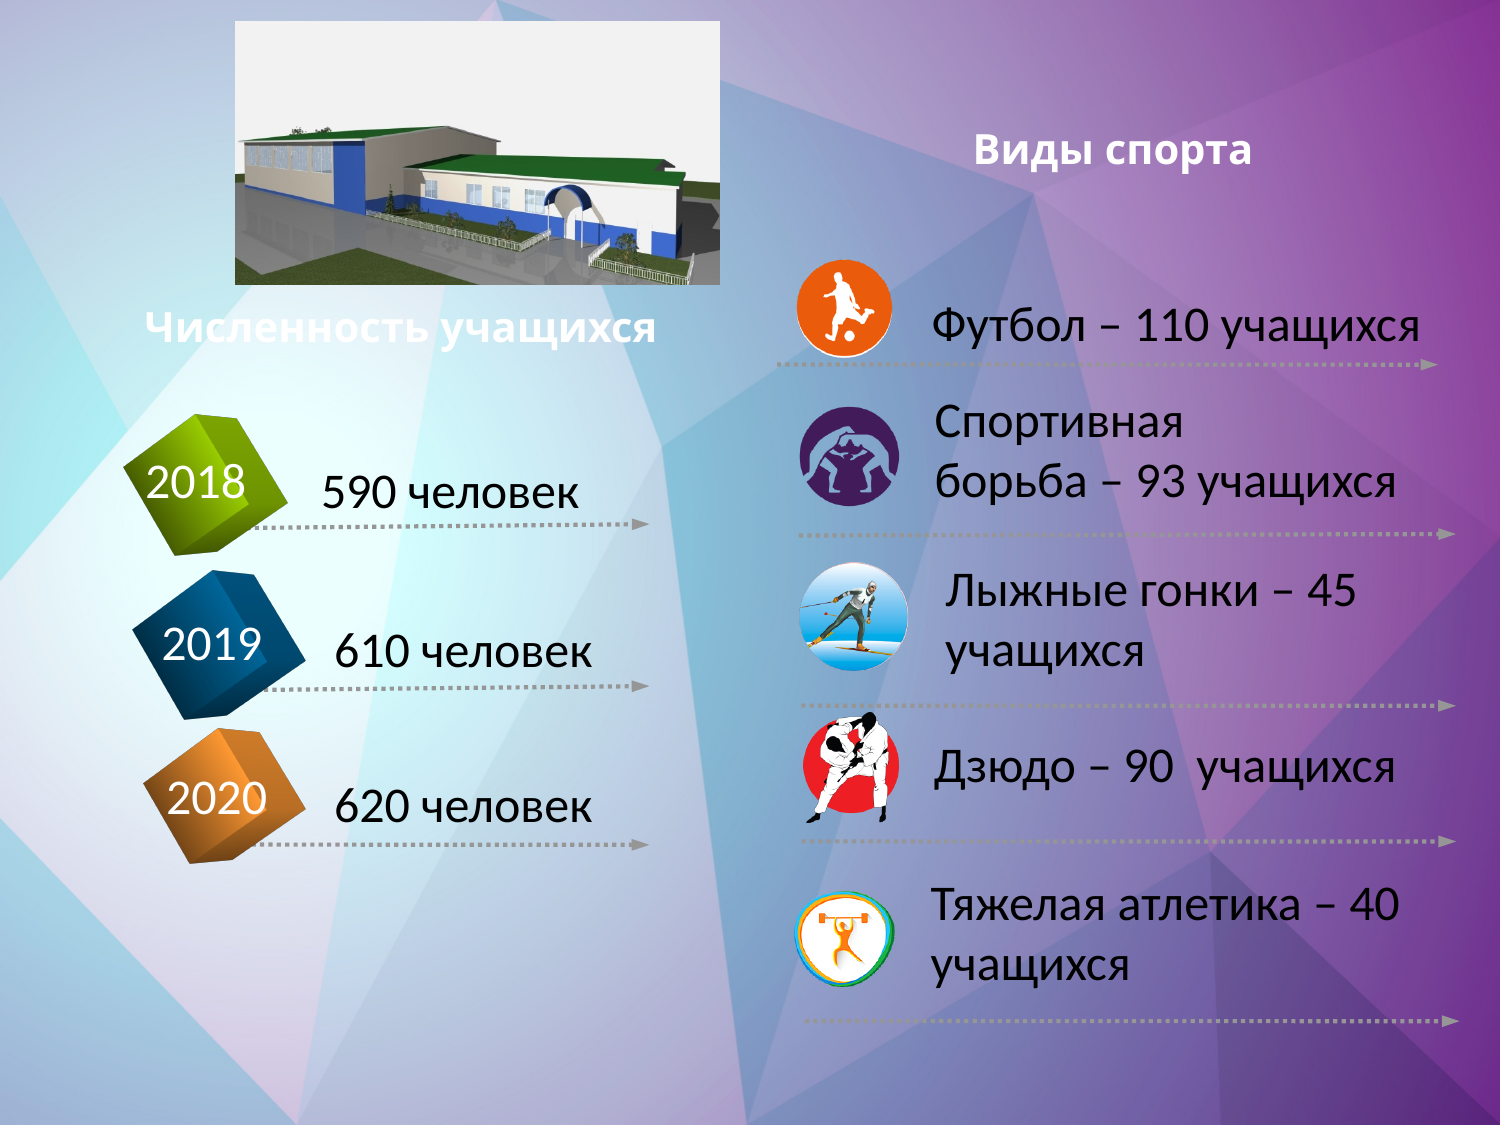

Виды спорта
# Численность учащихся
 Футбол – 110 учащихся
Спортивная
борьба – 93 учащихся
2018
590 человек
Тяжелая атлетика – 40 учащихся
Лыжные гонки – 45 учащихся
2019
610 человек
Дзюдо – 90 учащихся
2020
620 человек